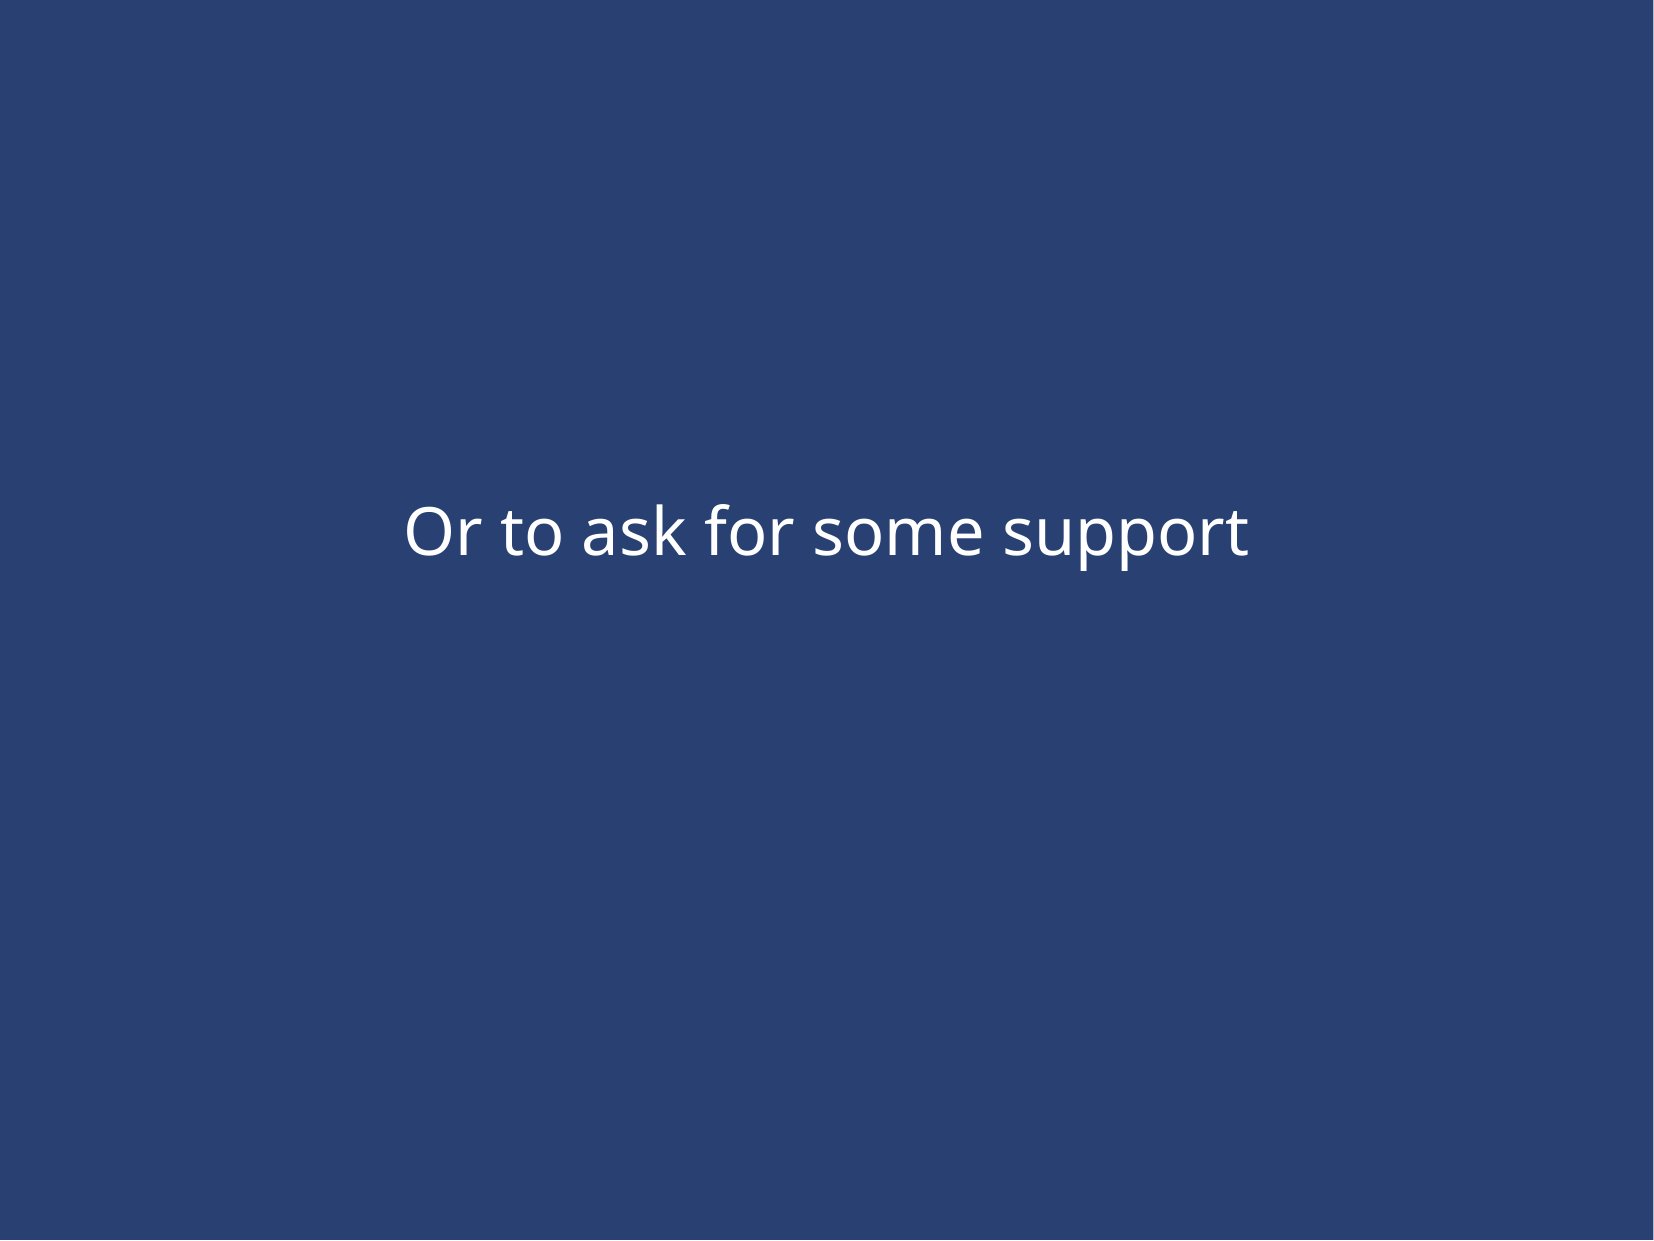

# Or to ask for some support